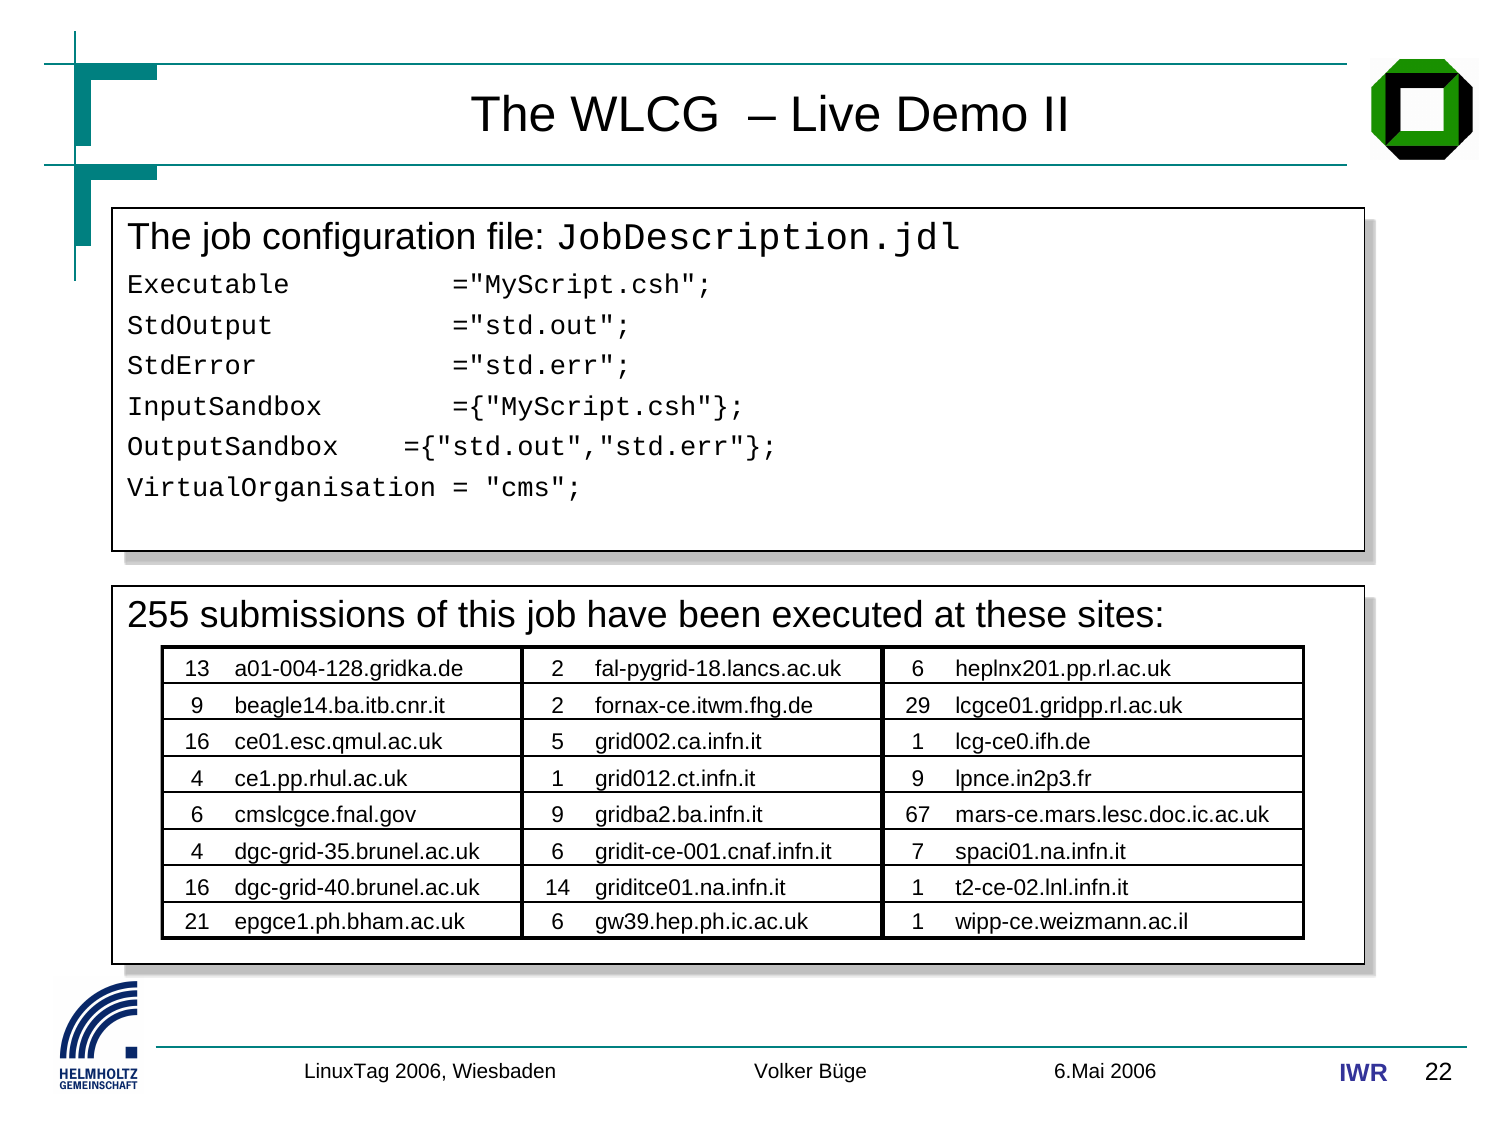

# The WLCG – Live Demo II
The job configuration file: JobDescription.jdl
Executable ="MyScript.csh";
StdOutput ="std.out";
StdError ="std.err";
InputSandbox ={"MyScript.csh"};
OutputSandbox ={"std.out","std.err"};
VirtualOrganisation = "cms";
255 submissions of this job have been executed at these sites:
22